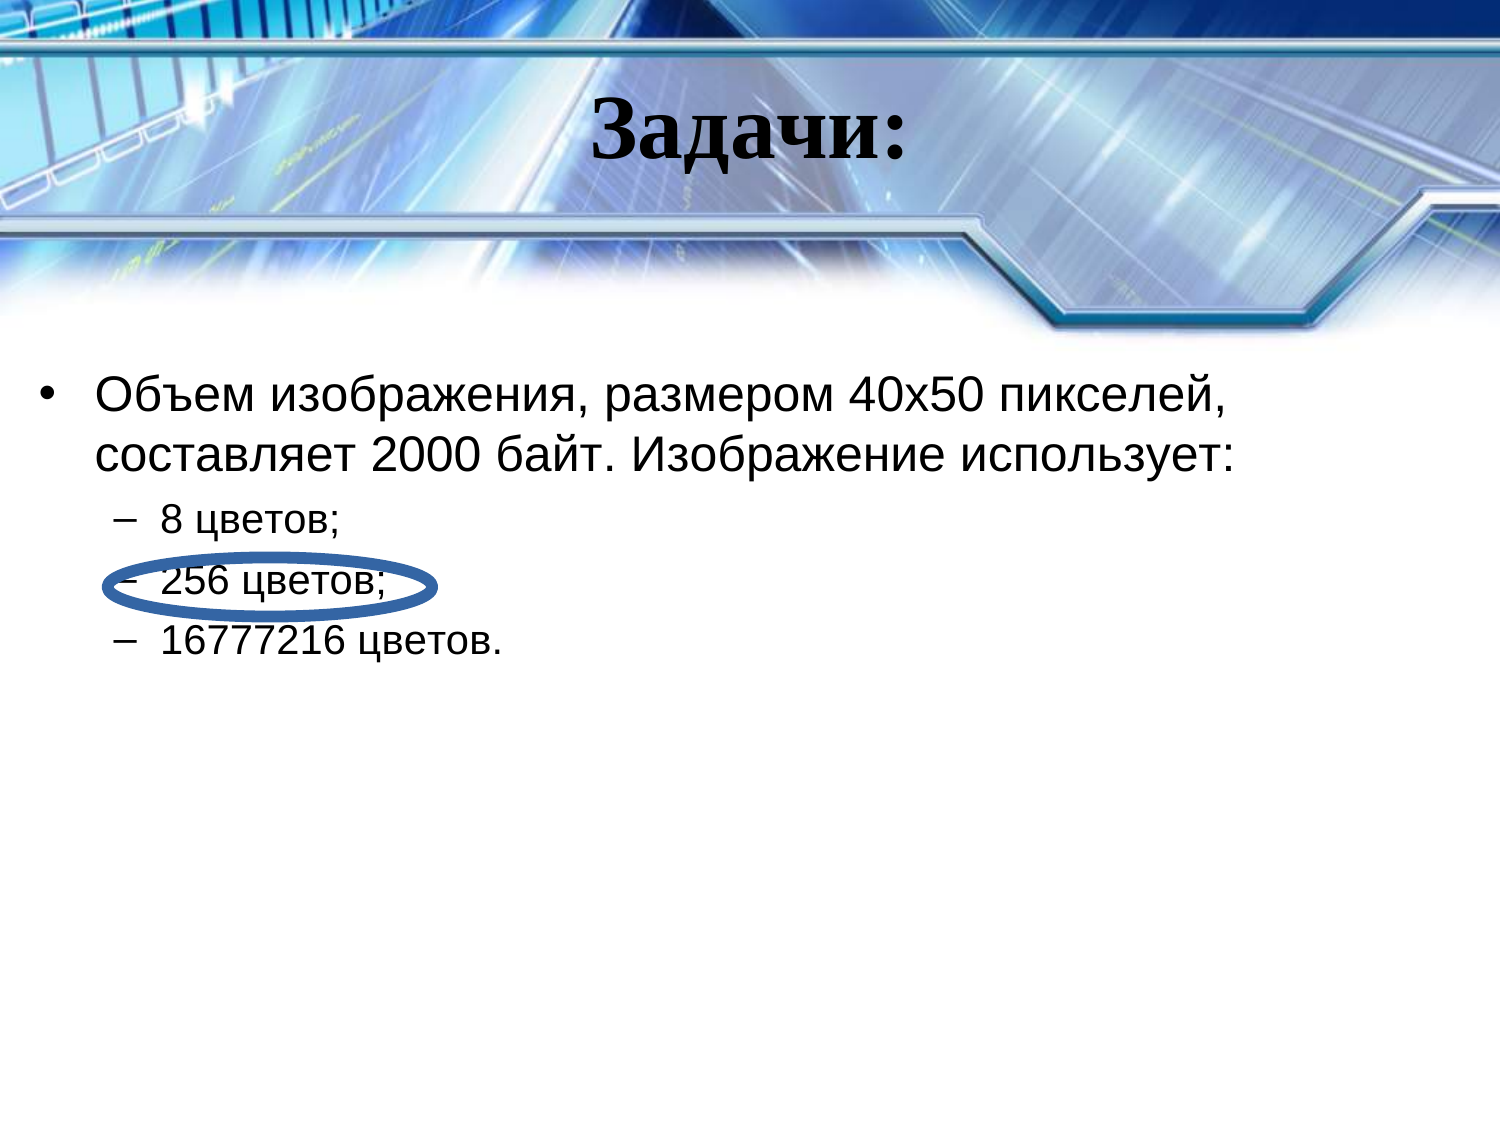

Задачи:
# Объем изображения, размером 40х50 пикселей, составляет 2000 байт. Изображение использует:
8 цветов;
256 цветов;
16777216 цветов.